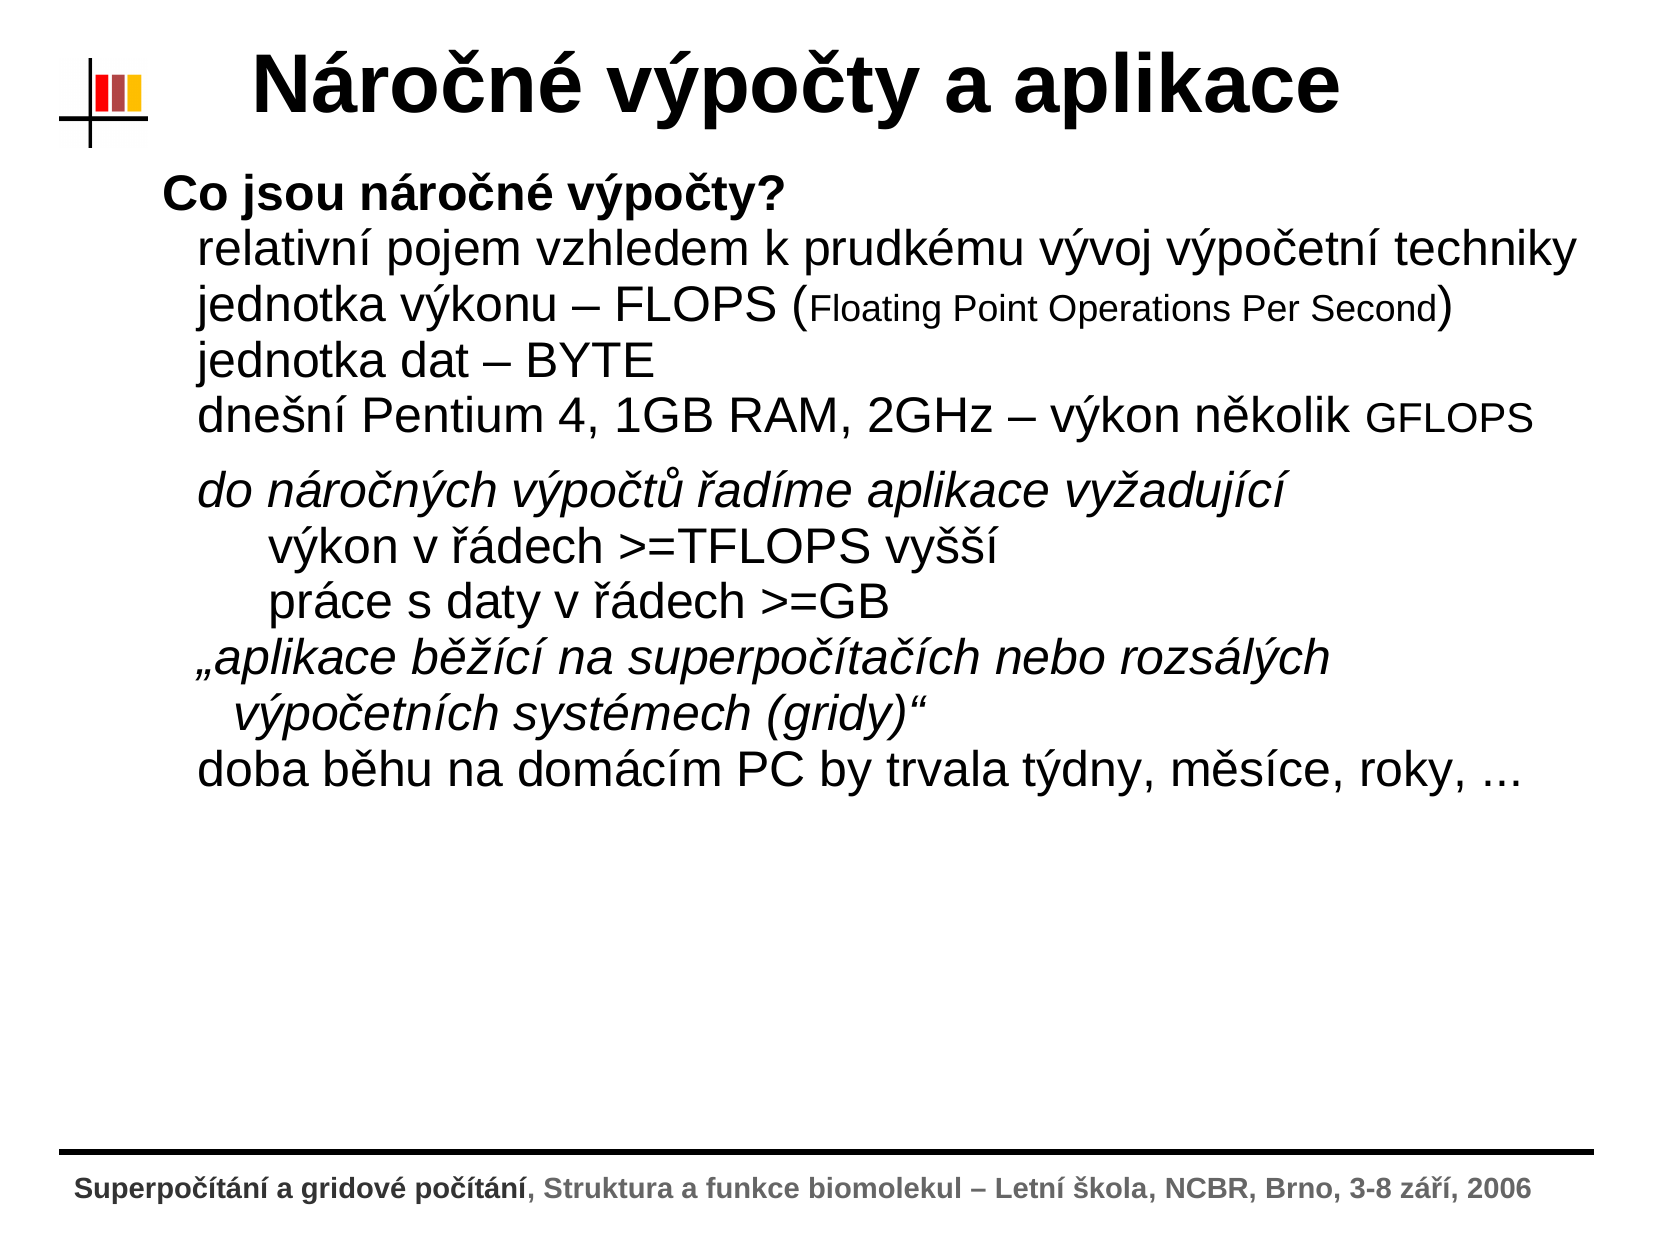

Náročné výpočty a aplikace
Co jsou náročné výpočty?
relativní pojem vzhledem k prudkému vývoj výpočetní techniky
jednotka výkonu – FLOPS (Floating Point Operations Per Second)
jednotka dat – BYTE
dnešní Pentium 4, 1GB RAM, 2GHz – výkon několik GFLOPS
do náročných výpočtů řadíme aplikace vyžadující
výkon v řádech >=TFLOPS vyšší
práce s daty v řádech >=GB
„aplikace běžící na superpočítačích nebo rozsálých výpočetních systémech (gridy)“
doba běhu na domácím PC by trvala týdny, měsíce, roky, ...
Superpočítání a gridové počítání, Struktura a funkce biomolekul – Letní škola, NCBR, Brno, 3-8 září, 2006